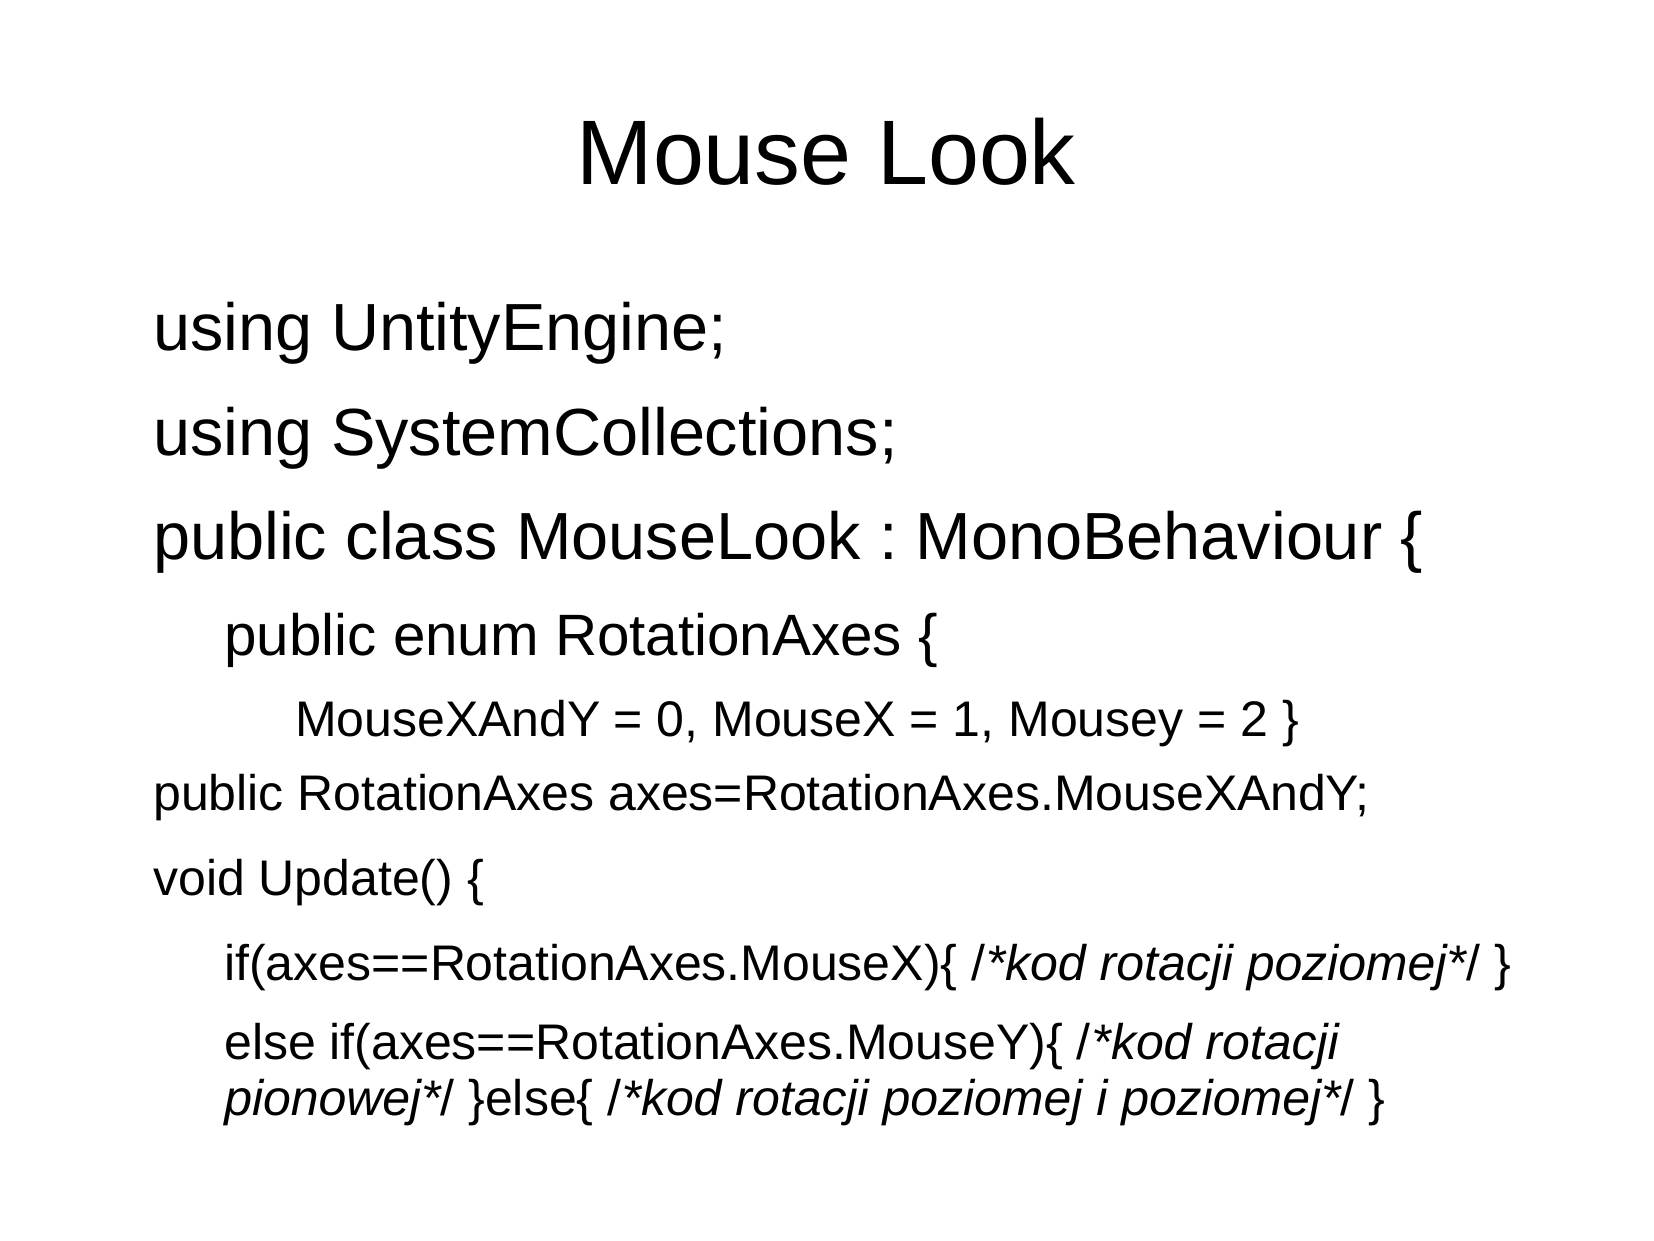

# Mouse Look
using UntityEngine;
using SystemCollections;
public class MouseLook : MonoBehaviour {
public enum RotationAxes {
MouseXAndY = 0, MouseX = 1, Mousey = 2 }
public RotationAxes axes=RotationAxes.MouseXAndY;
void Update() {
if(axes==RotationAxes.MouseX){ /*kod rotacji poziomej*/ }
else if(axes==RotationAxes.MouseY){ /*kod rotacji pionowej*/ }else{ /*kod rotacji poziomej i poziomej*/ }